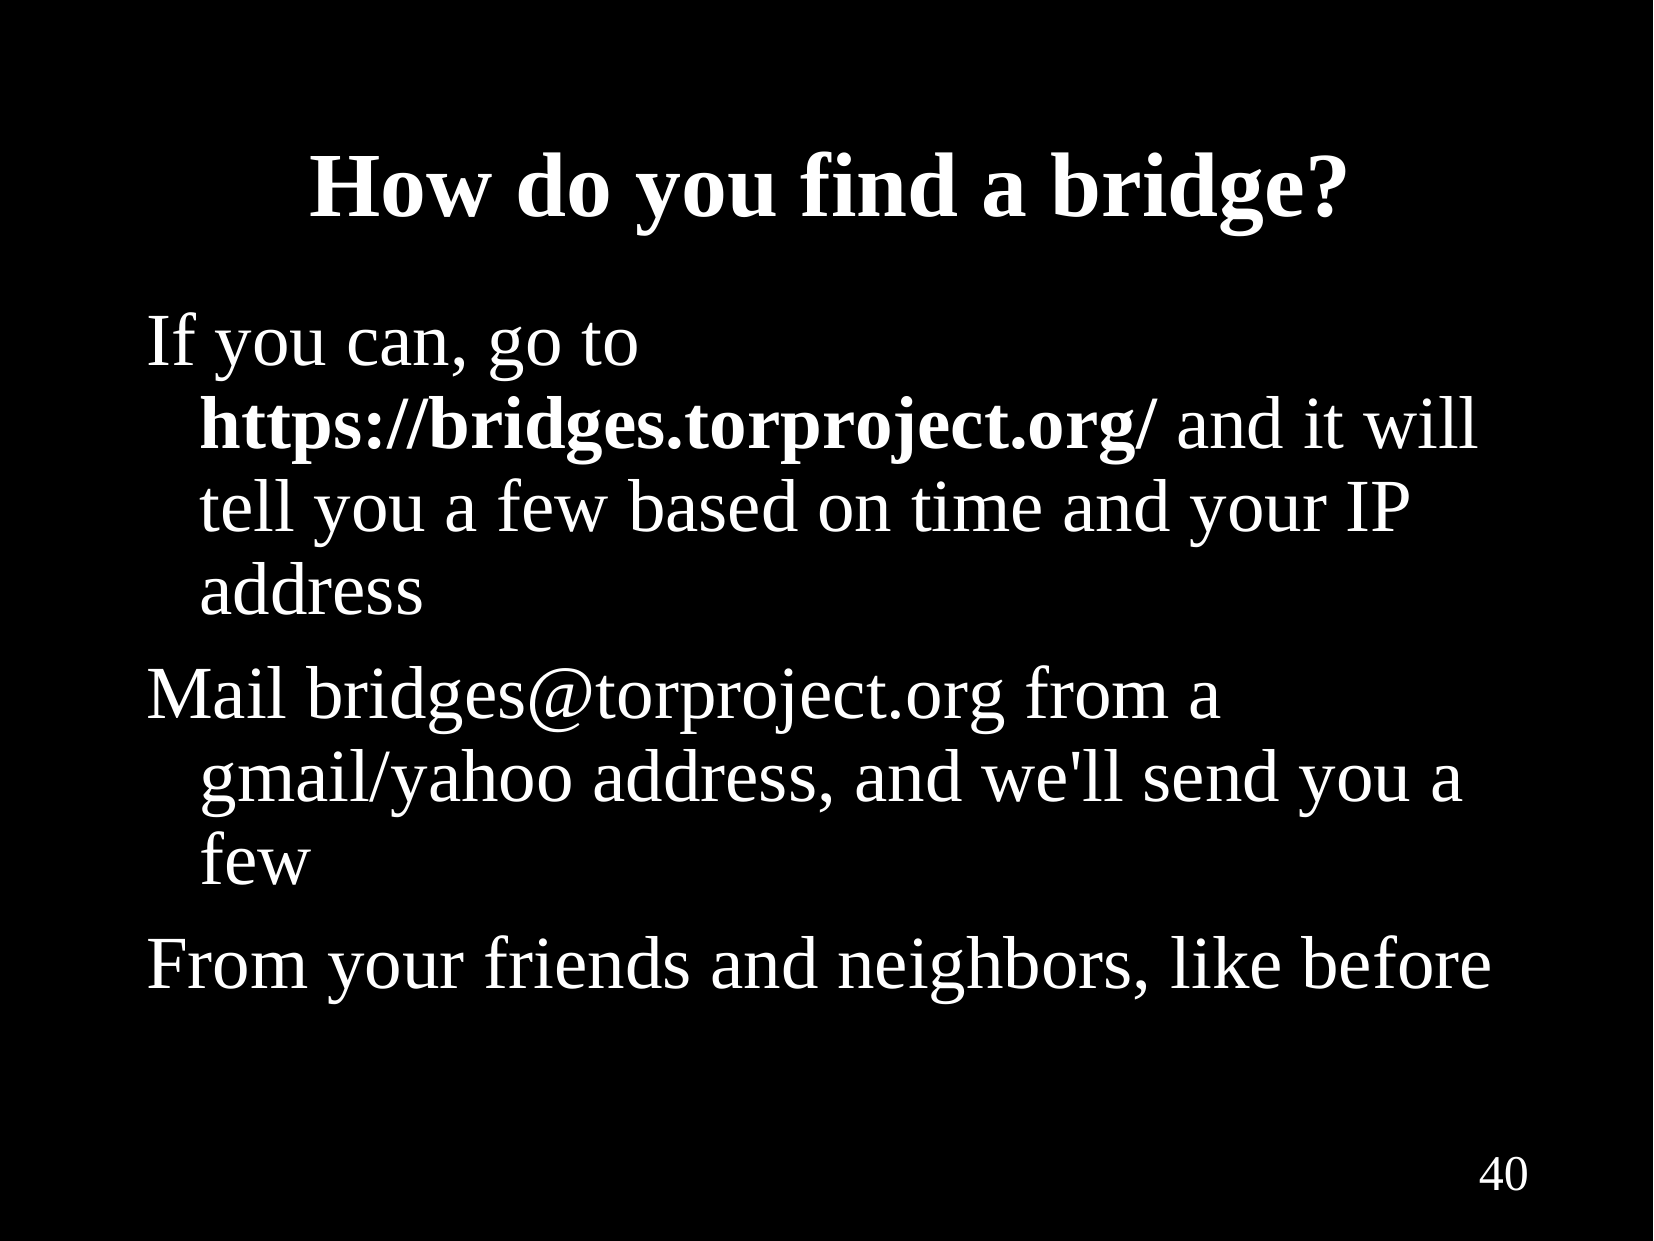

# How do you find a bridge?
If you can, go to https://bridges.torproject.org/ and it will tell you a few based on time and your IP address
Mail bridges@torproject.org from a gmail/yahoo address, and we'll send you a few
From your friends and neighbors, like before